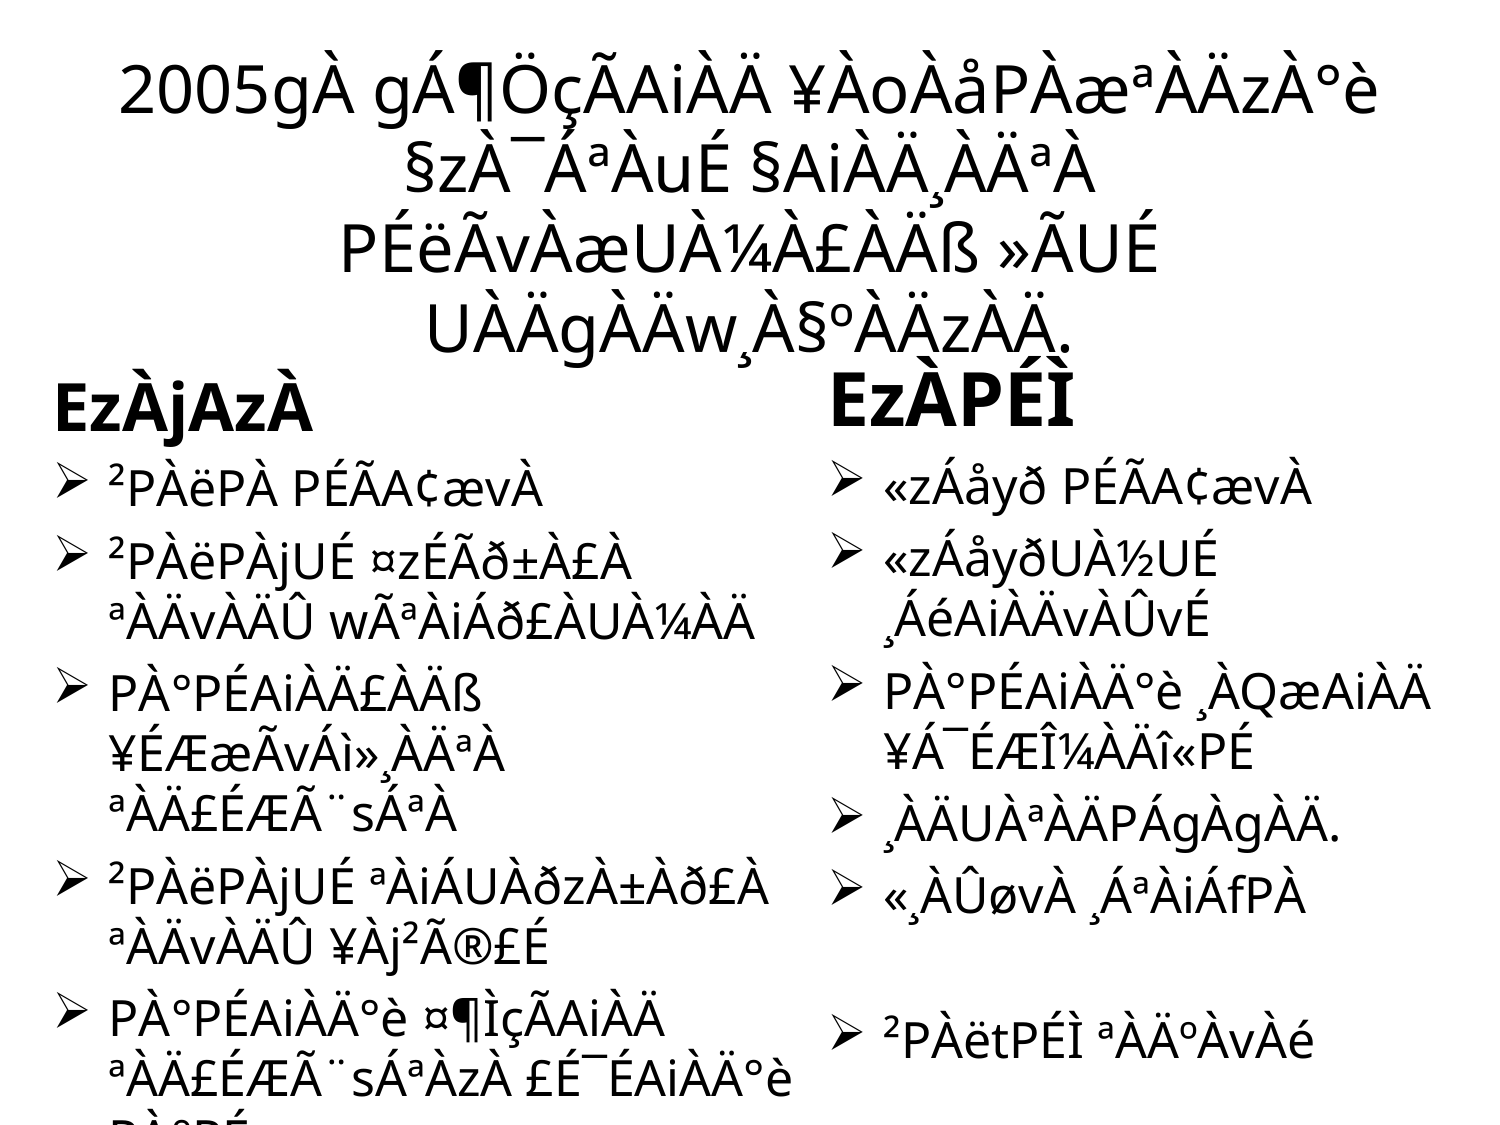

# 2005gÀ gÁ¶ÖçÃAiÀÄ ¥ÀoÀåPÀæªÀÄzÀ°è §zÀ¯ÁªÀuÉ §AiÀÄ¸ÀÄªÀ PÉëÃvÀæUÀ¼À£ÀÄß »ÃUÉ UÀÄgÀÄw¸À§ºÀÄzÀÄ.
EzÀPÉÌ
«zÁåyð PÉÃA¢ævÀ
«zÁåyðUÀ½UÉ ¸ÁéAiÀÄvÀÛvÉ
PÀ°PÉAiÀÄ°è ¸ÀQæAiÀÄ ¥Á¯ÉÆÎ¼ÀÄî«PÉ
¸ÀÄUÀªÀÄPÁgÀgÀÄ.
«¸ÀÛøvÀ ¸ÁªÀiÁfPÀ
²PÀëtPÉÌ ªÀÄºÀvÀé
EzÀjAzÀ
²PÀëPÀ PÉÃA¢ævÀ
²PÀëPÀjUÉ ¤zÉÃð±À£À ªÀÄvÀÄÛ wÃªÀiÁð£ÀUÀ¼ÀÄ
PÀ°PÉAiÀÄ£ÀÄß ¥ÉÆæÃvÁì»¸ÀÄªÀ ªÀÄ£ÉÆÃ¨sÁªÀ
²PÀëPÀjUÉ ªÀiÁUÀðzÀ±Àð£À ªÀÄvÀÄÛ ¥Àj²Ã®£É
PÀ°PÉAiÀÄ°è ¤¶ÌçÃAiÀÄ ªÀÄ£ÉÆÃ¨sÁªÀzÀ £É¯ÉAiÀÄ°è PÀ°PÉ
±Á¸ÀÛçPÉÌ ªÀÄºÀvÀé